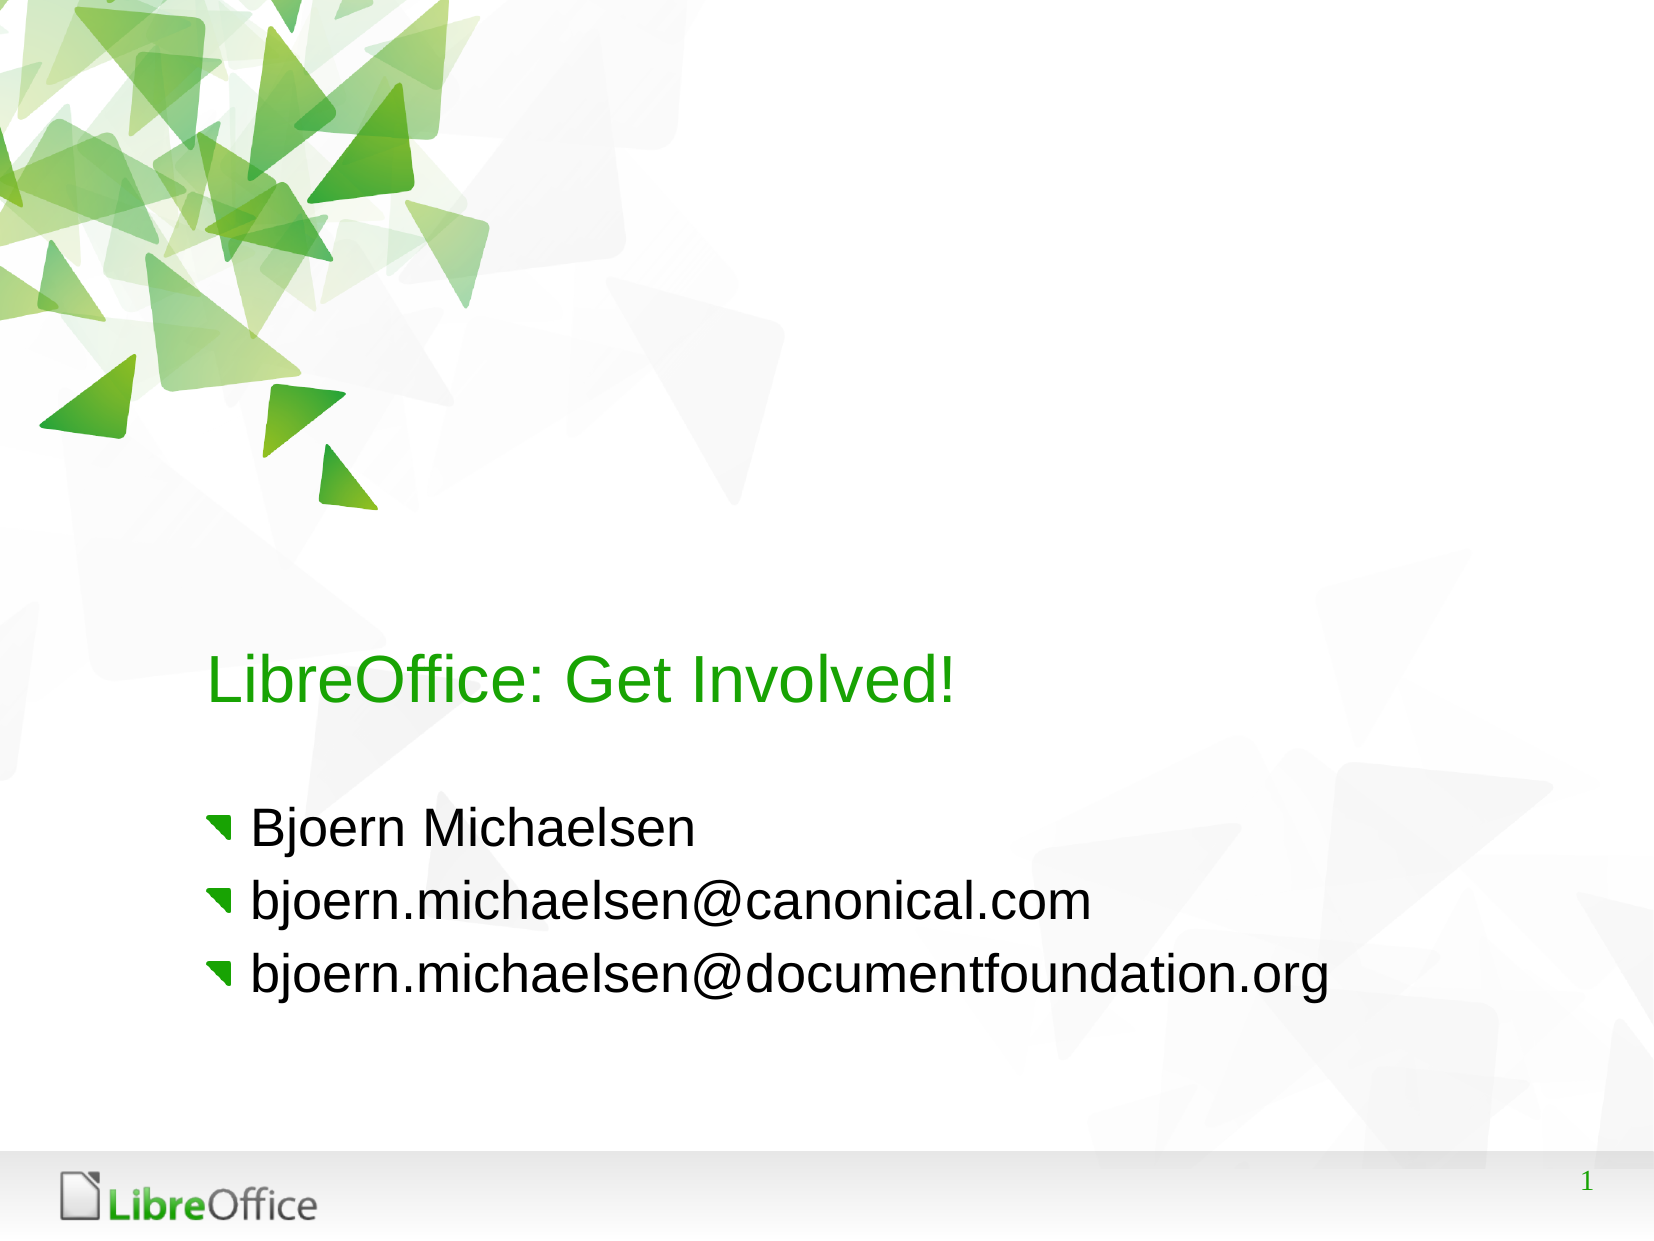

# LibreOffice: Get Involved!
Bjoern Michaelsen
bjoern.michaelsen@canonical.com
bjoern.michaelsen@documentfoundation.org
1